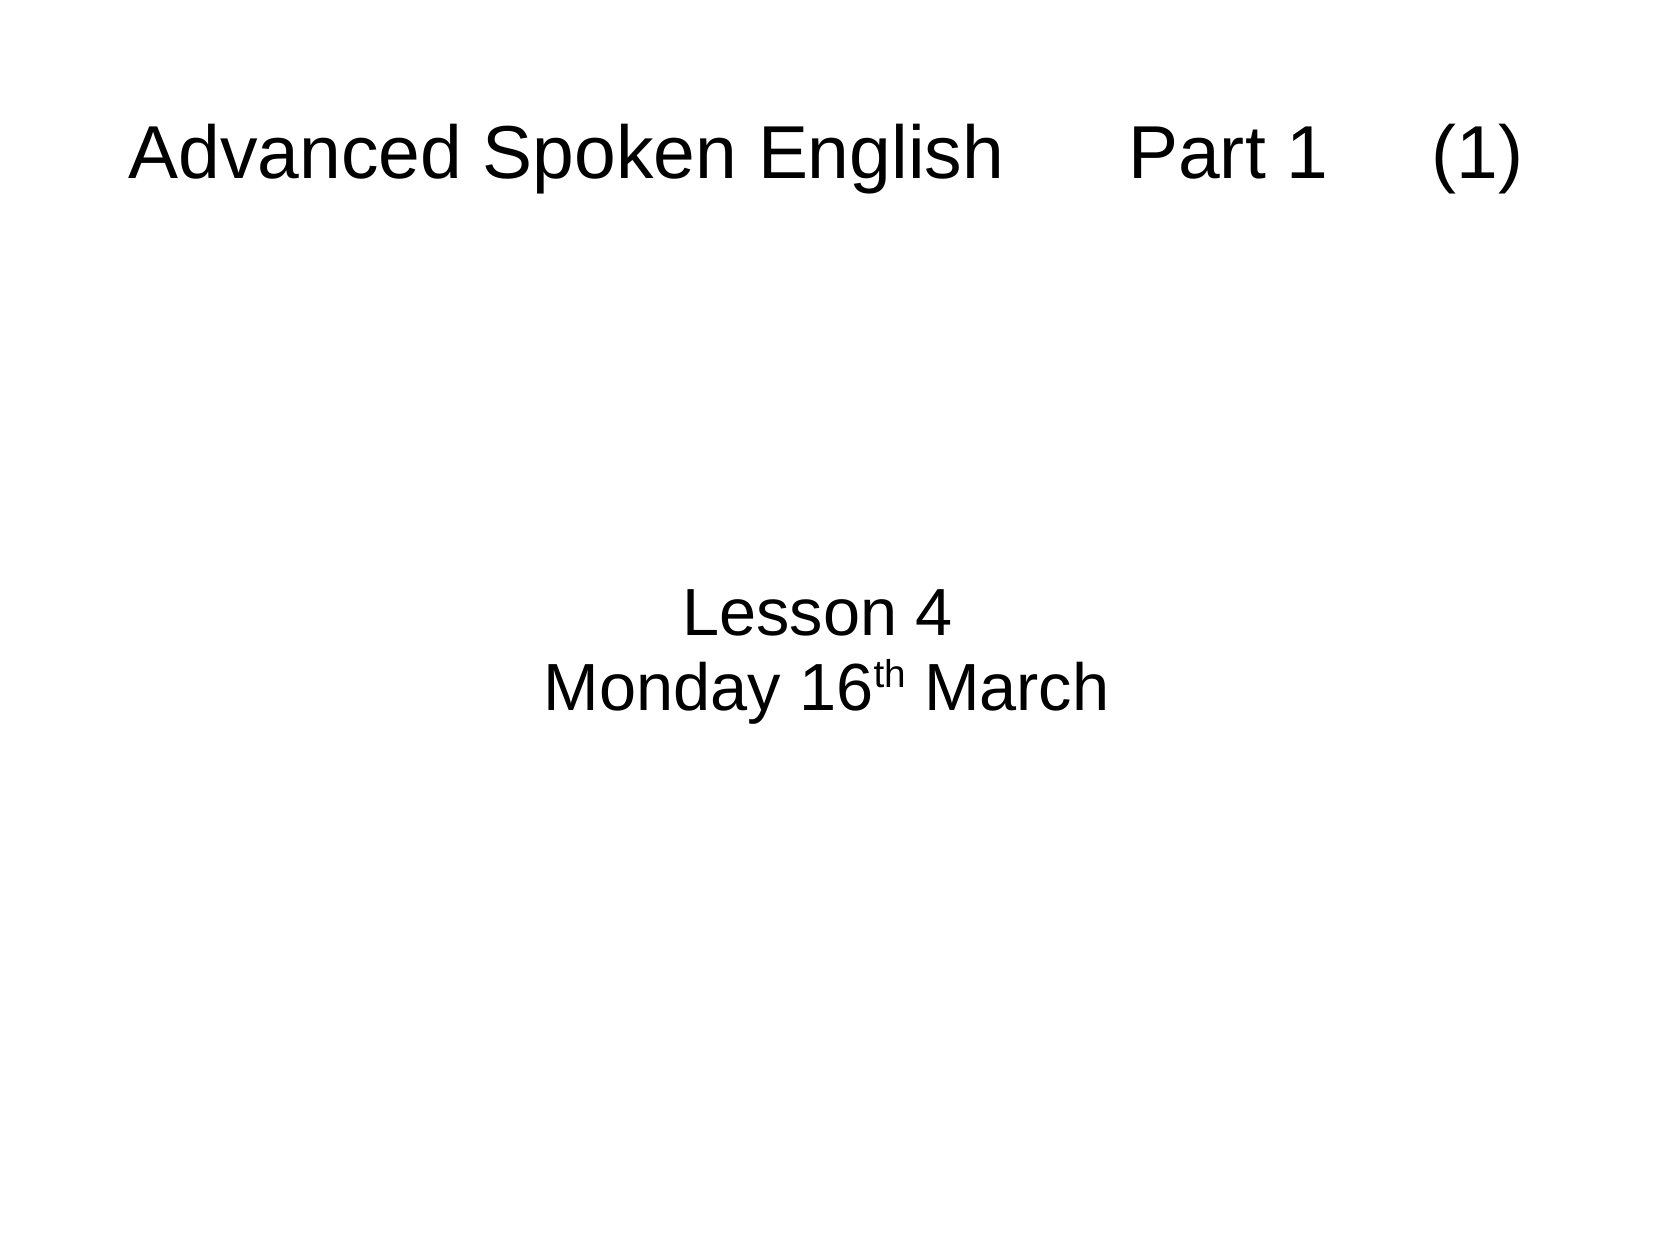

# Advanced Spoken English Part 1 (1)
Lesson 4
Monday 16th March